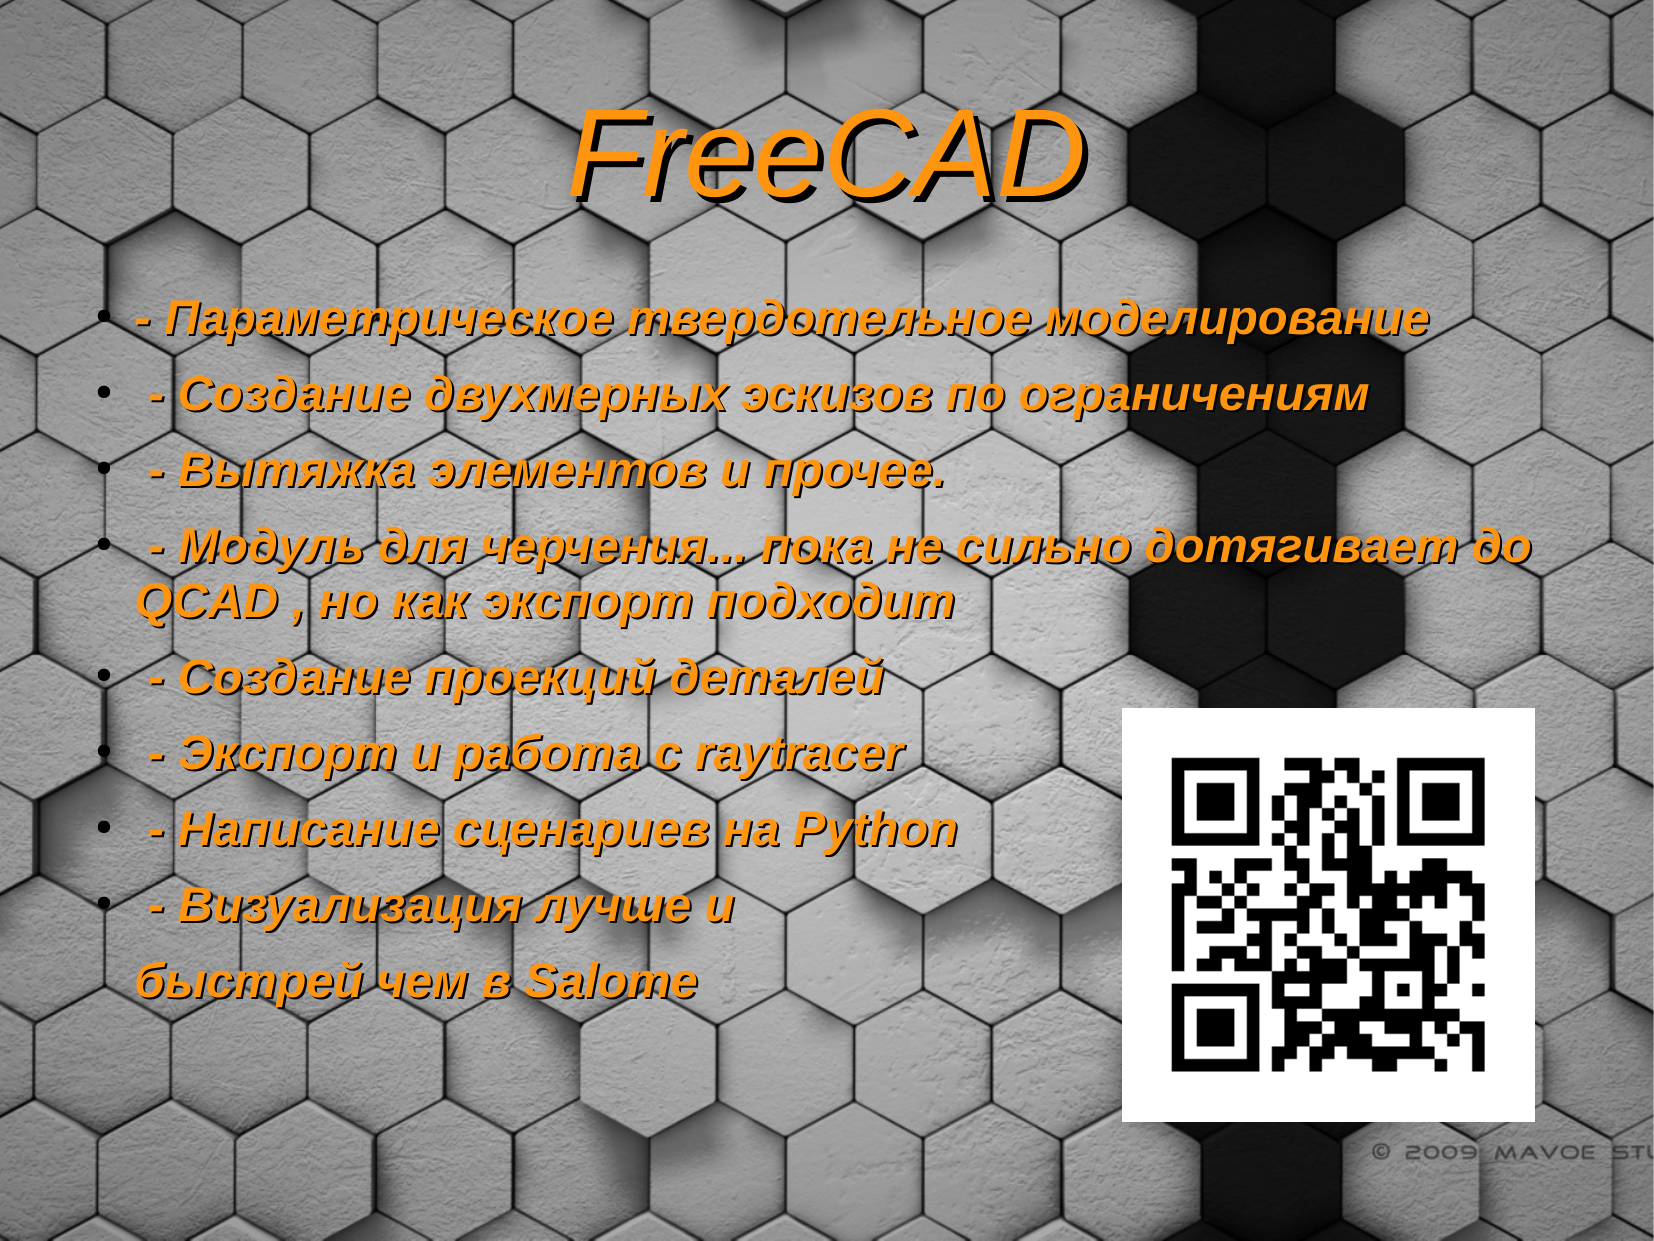

# FreeCAD
- Параметрическое твердотельное моделирование
 - Создание двухмерных эскизов по ограничениям
 - Вытяжка элементов и прочее.
 - Модуль для черчения... пока не сильно дотягивает до QCAD , но как экспорт подходит
 - Создание проекций деталей
 - Экспорт и работа с raytracer
 - Написание сценариев на Python
 - Визуализация лучше и
быстрей чем в Salome